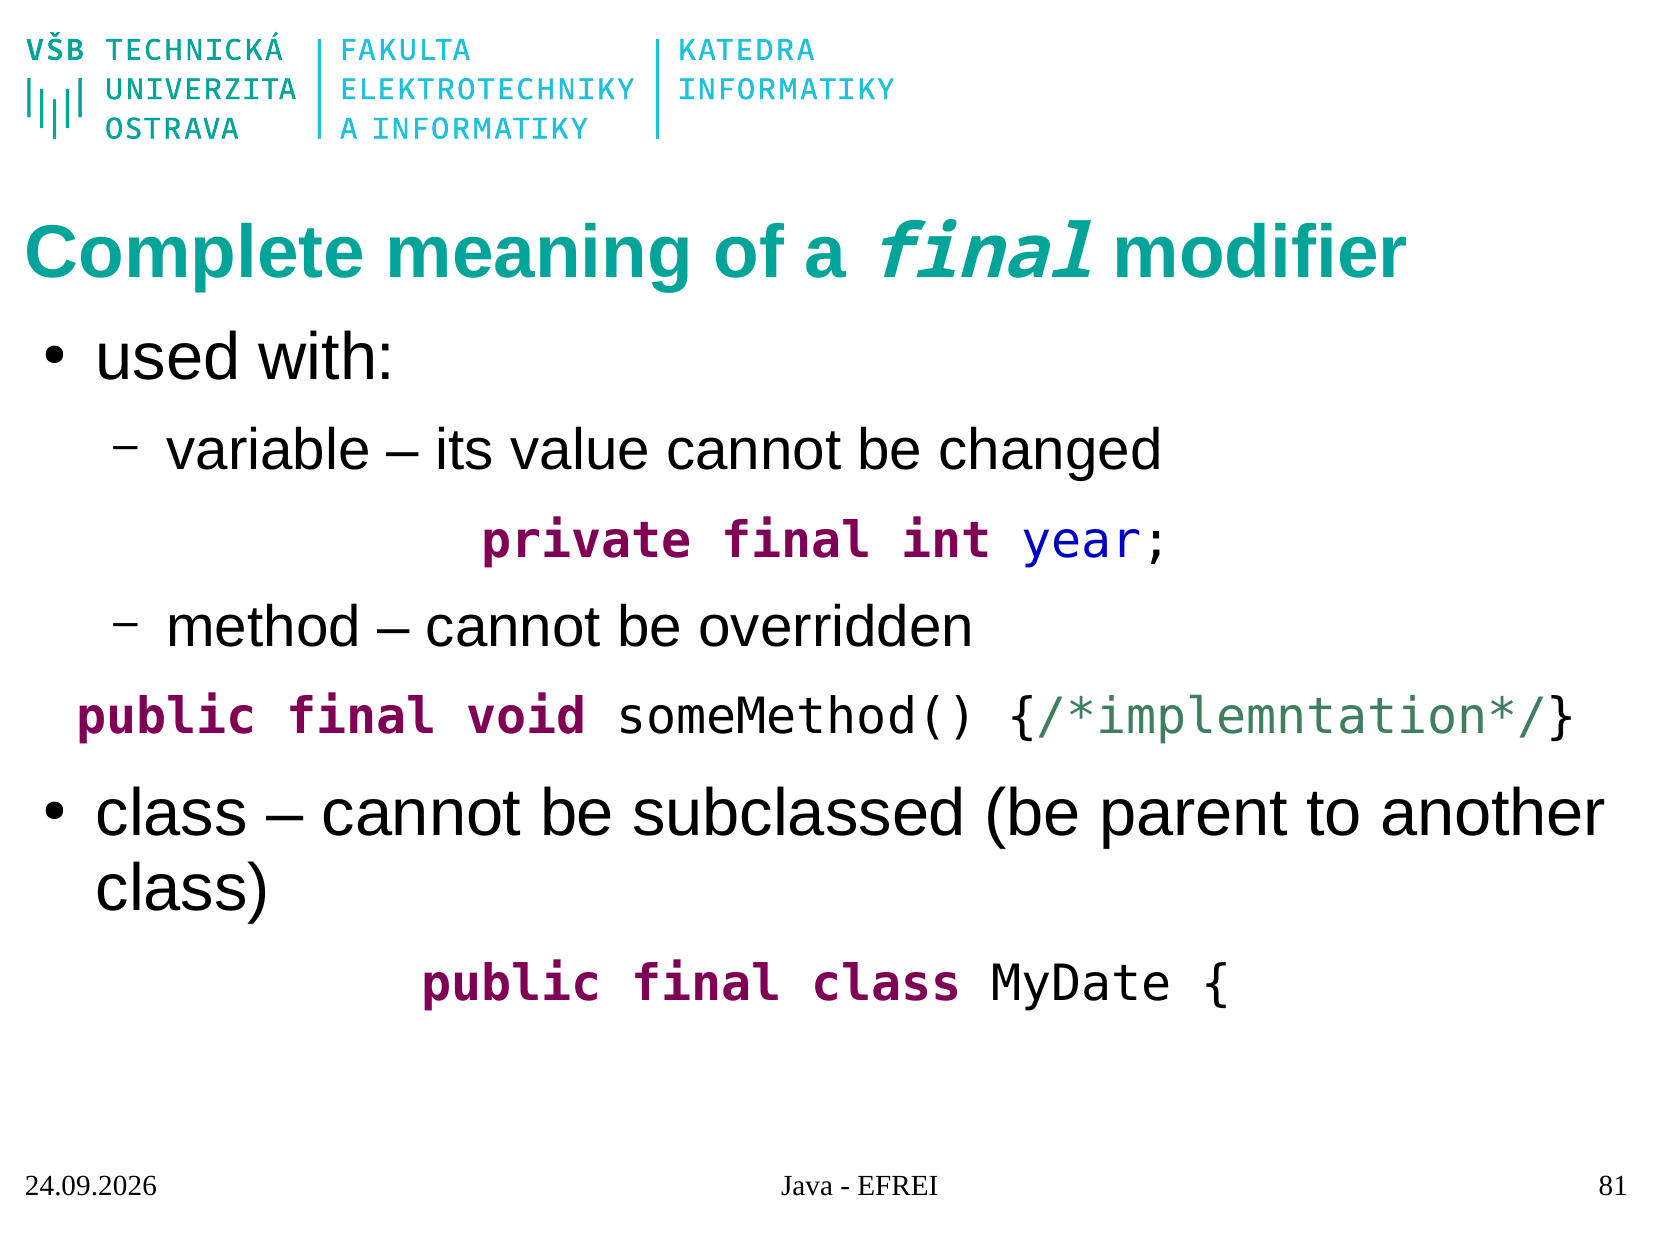

# Complete meaning of a final modifier
used with:
variable – its value cannot be changed
private final int year;
method – cannot be overridden
public final void someMethod() {/*implemntation*/}
class – cannot be subclassed (be parent to another class)
public final class MyDate {
Java - EFREI
81